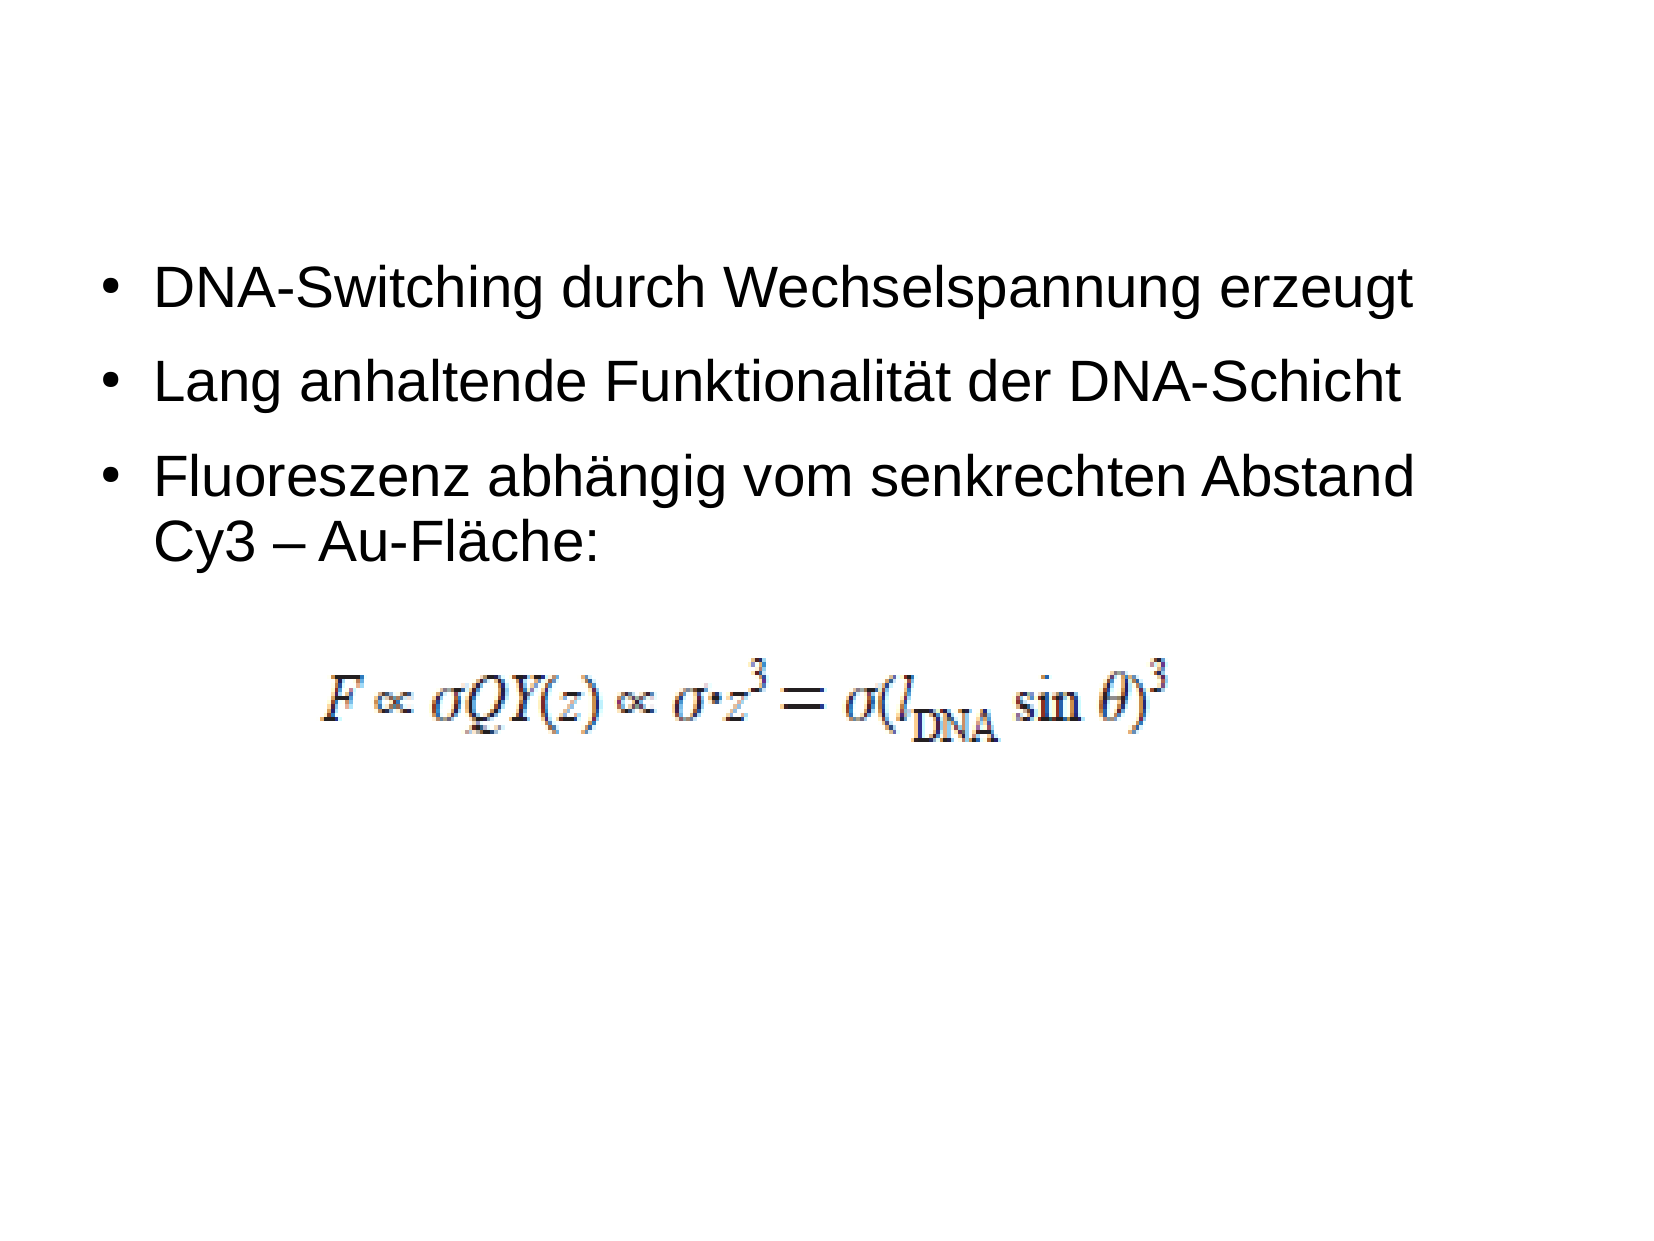

# DNA-Switching durch Wechselspannung erzeugt
Lang anhaltende Funktionalität der DNA-Schicht
Fluoreszenz abhängig vom senkrechten Abstand Cy3 – Au-Fläche: